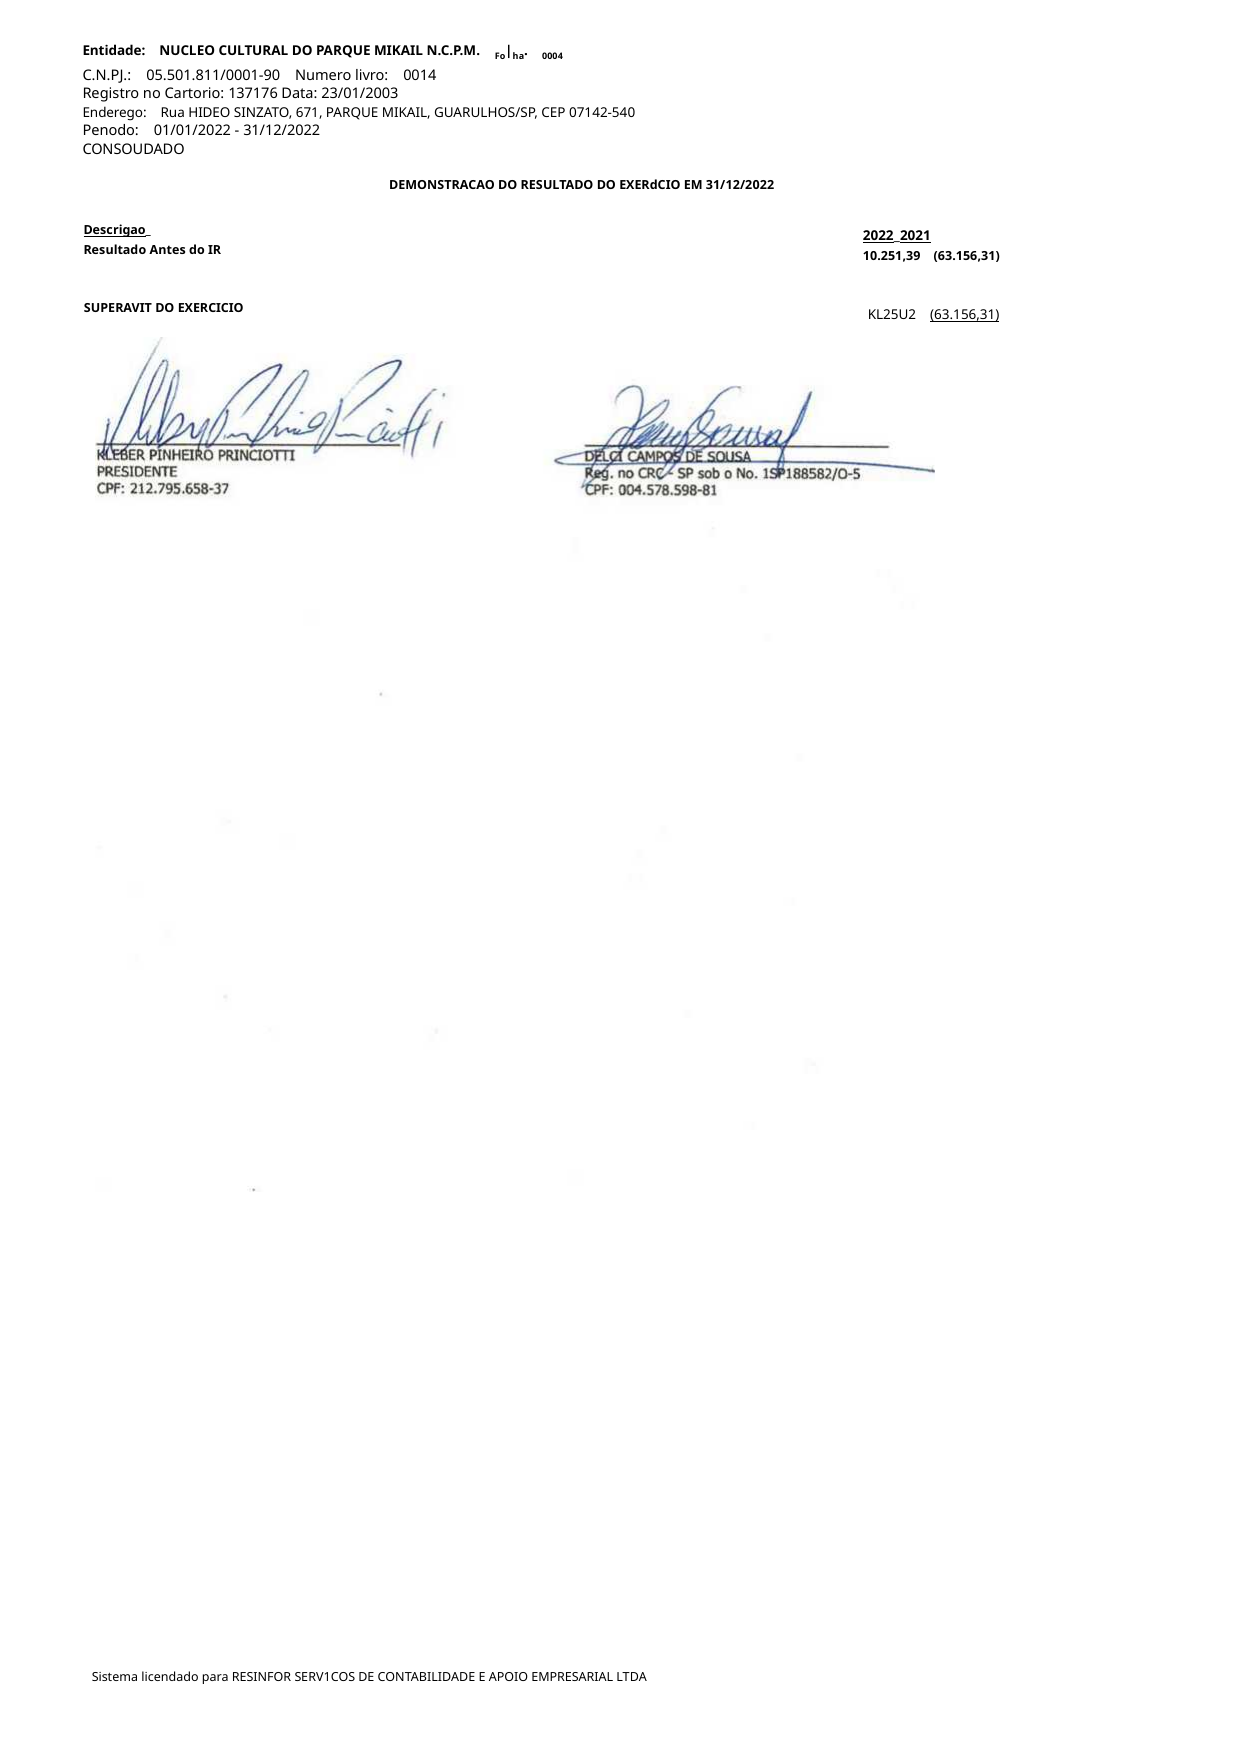

Entidade: NUCLEO CULTURAL DO PARQUE MIKAIL N.C.P.M. Fo|ha. 0004
C.N.PJ.: 05.501.811/0001-90 Numero livro: 0014
Registro no Cartorio: 137176 Data: 23/01/2003
Enderego: Rua HIDEO SINZATO, 671, PARQUE MIKAIL, GUARULHOS/SP, CEP 07142-540
Penodo: 01/01/2022 - 31/12/2022
CONSOUDADO
DEMONSTRACAO DO RESULTADO DO EXERdCIO EM 31/12/2022
Descrigao_
Resultado Antes do IR
2022_2021
10.251,39 (63.156,31)
superAvit DO exercIcio
KL25U2 (63.156,31)
Sistema licendado para RESINFOR SERV1COS DE CONTABILIDADE E APOIO EMPRESARIAL LTDA